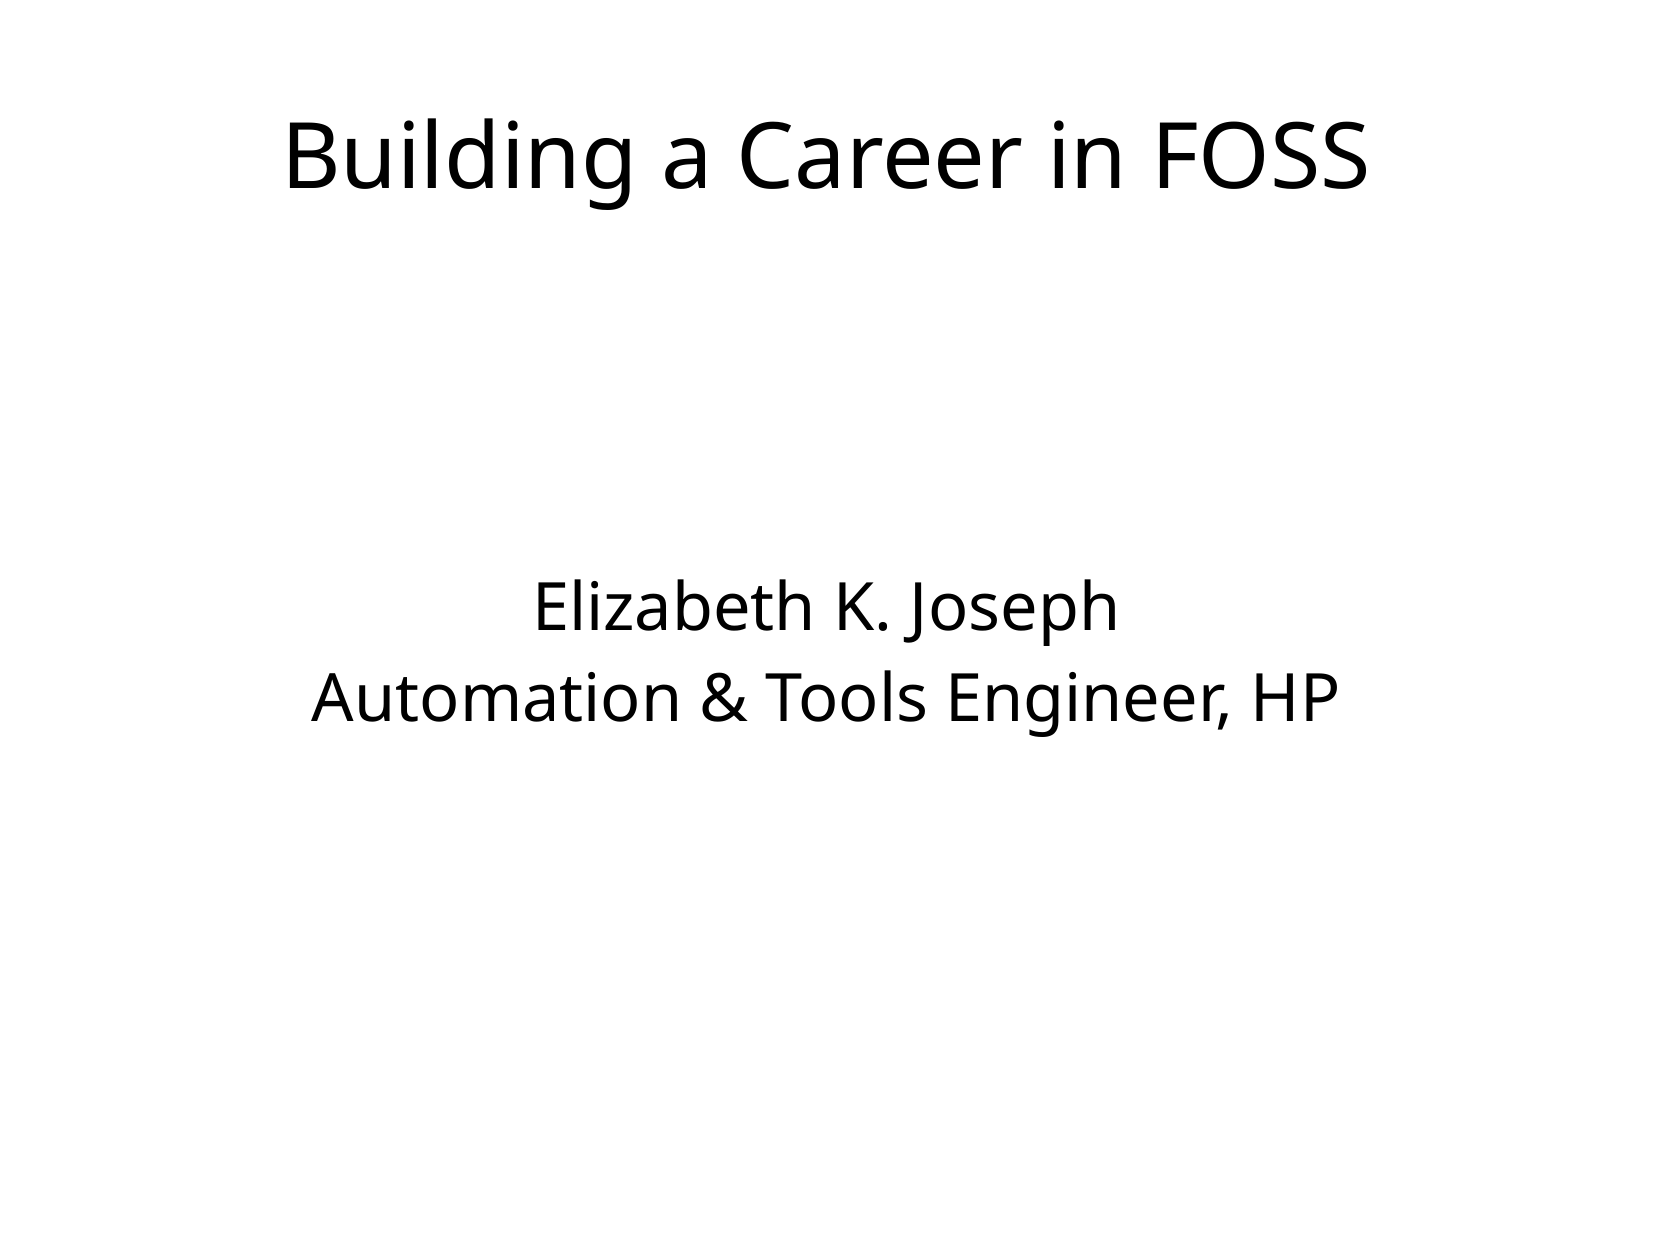

# Building a Career in FOSS
Elizabeth K. Joseph
Automation & Tools Engineer, HP